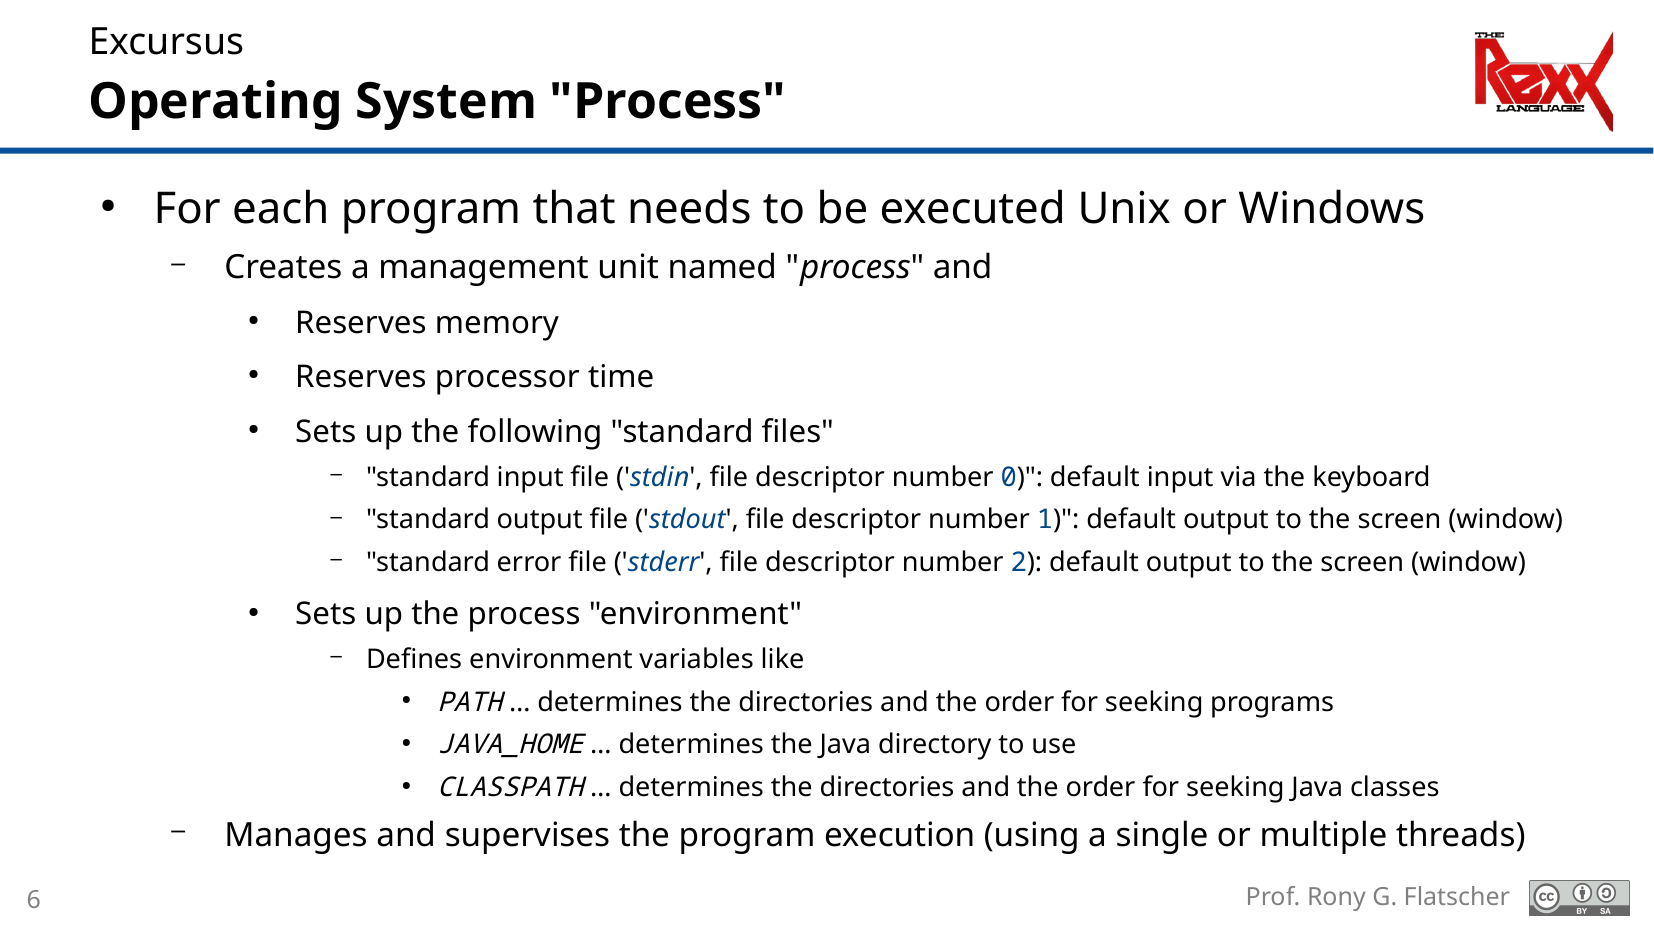

Excursus
Operating System "Process"
# For each program that needs to be executed Unix or Windows
Creates a management unit named "process" and
Reserves memory
Reserves processor time
Sets up the following "standard files"
"standard input file ('stdin', file descriptor number 0)": default input via the keyboard
"standard output file ('stdout', file descriptor number 1)": default output to the screen (window)
"standard error file ('stderr', file descriptor number 2): default output to the screen (window)
Sets up the process "environment"
Defines environment variables like
PATH … determines the directories and the order for seeking programs
JAVA_HOME … determines the Java directory to use
CLASSPATH … determines the directories and the order for seeking Java classes
Manages and supervises the program execution (using a single or multiple threads)